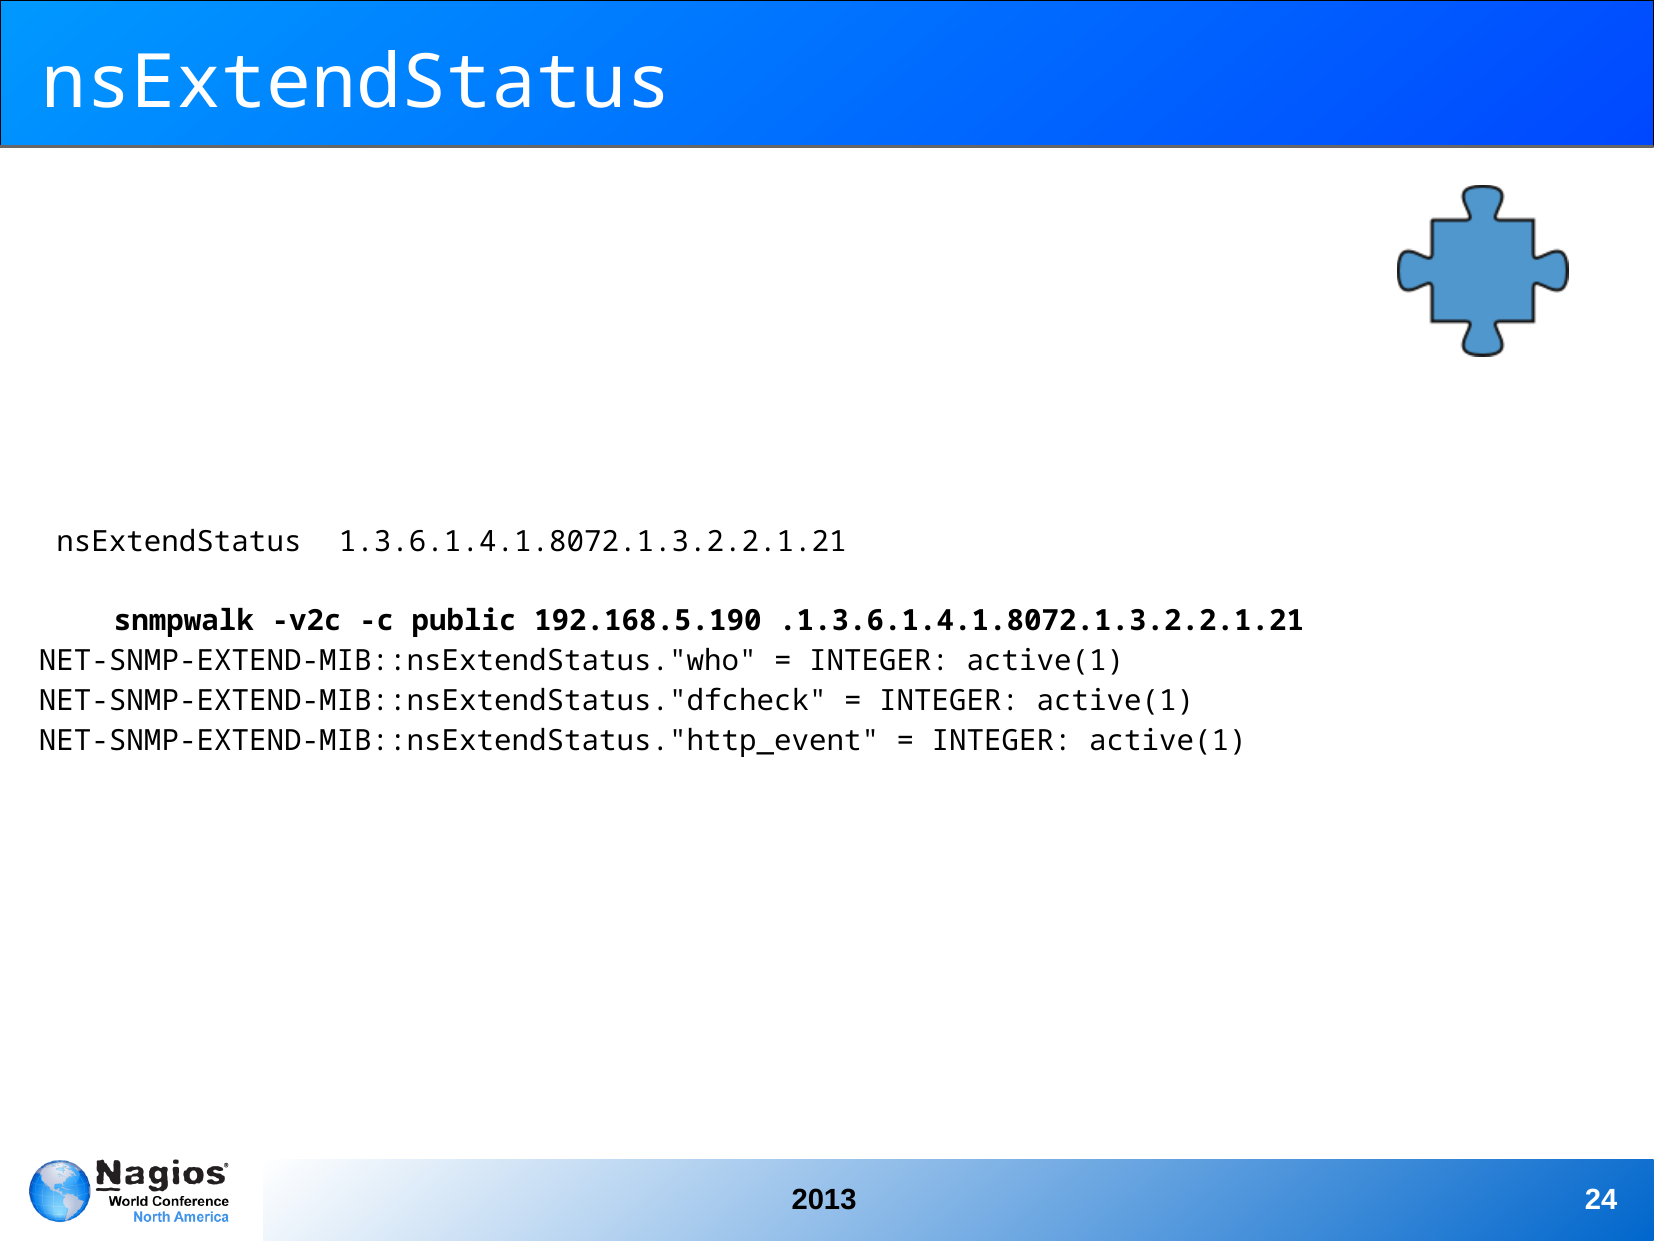

# nsExtendStatus
 nsExtendStatus 	1.3.6.1.4.1.8072.1.3.2.2.1.21
	snmpwalk -v2c -c public 192.168.5.190 .1.3.6.1.4.1.8072.1.3.2.2.1.21
NET-SNMP-EXTEND-MIB::nsExtendStatus."who" = INTEGER: active(1)
NET-SNMP-EXTEND-MIB::nsExtendStatus."dfcheck" = INTEGER: active(1)
NET-SNMP-EXTEND-MIB::nsExtendStatus."http_event" = INTEGER: active(1)
2011
24